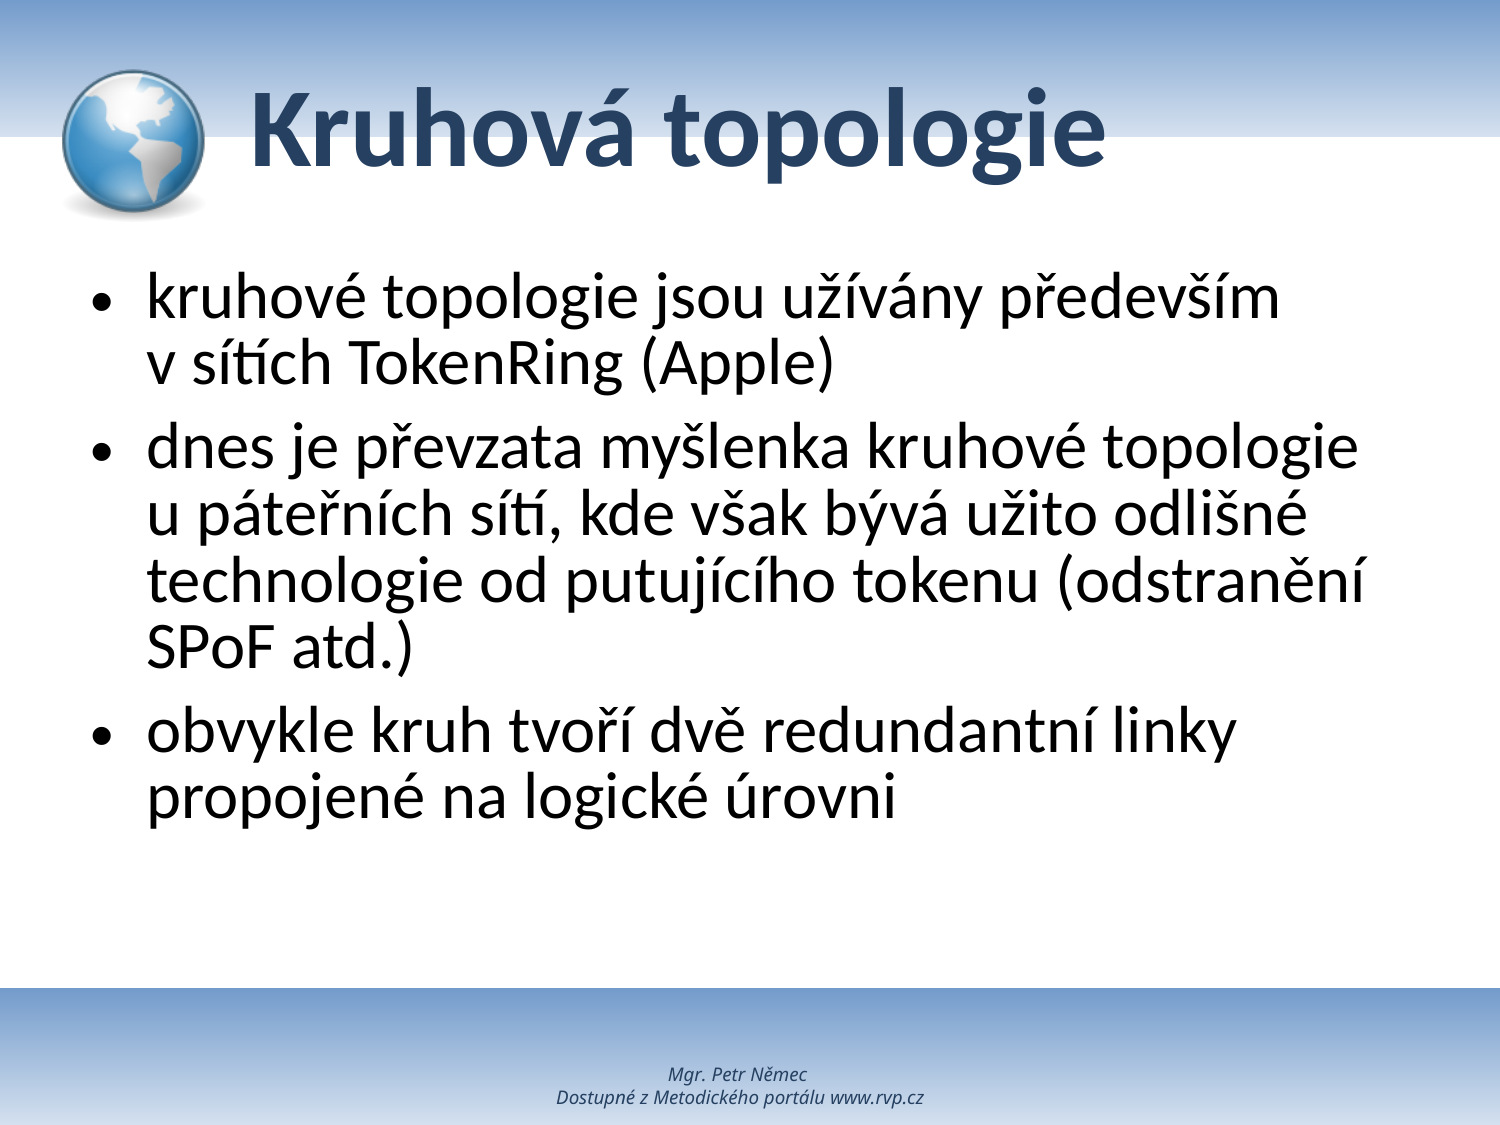

# Kruhová topologie
kruhové topologie jsou užívány především
v sítích TokenRing (Apple)
dnes je převzata myšlenka kruhové topologie u páteřních sítí, kde však bývá užito odlišné technologie od putujícího tokenu (odstranění SPoF atd.)
obvykle kruh tvoří dvě redundantní linky propojené na logické úrovni